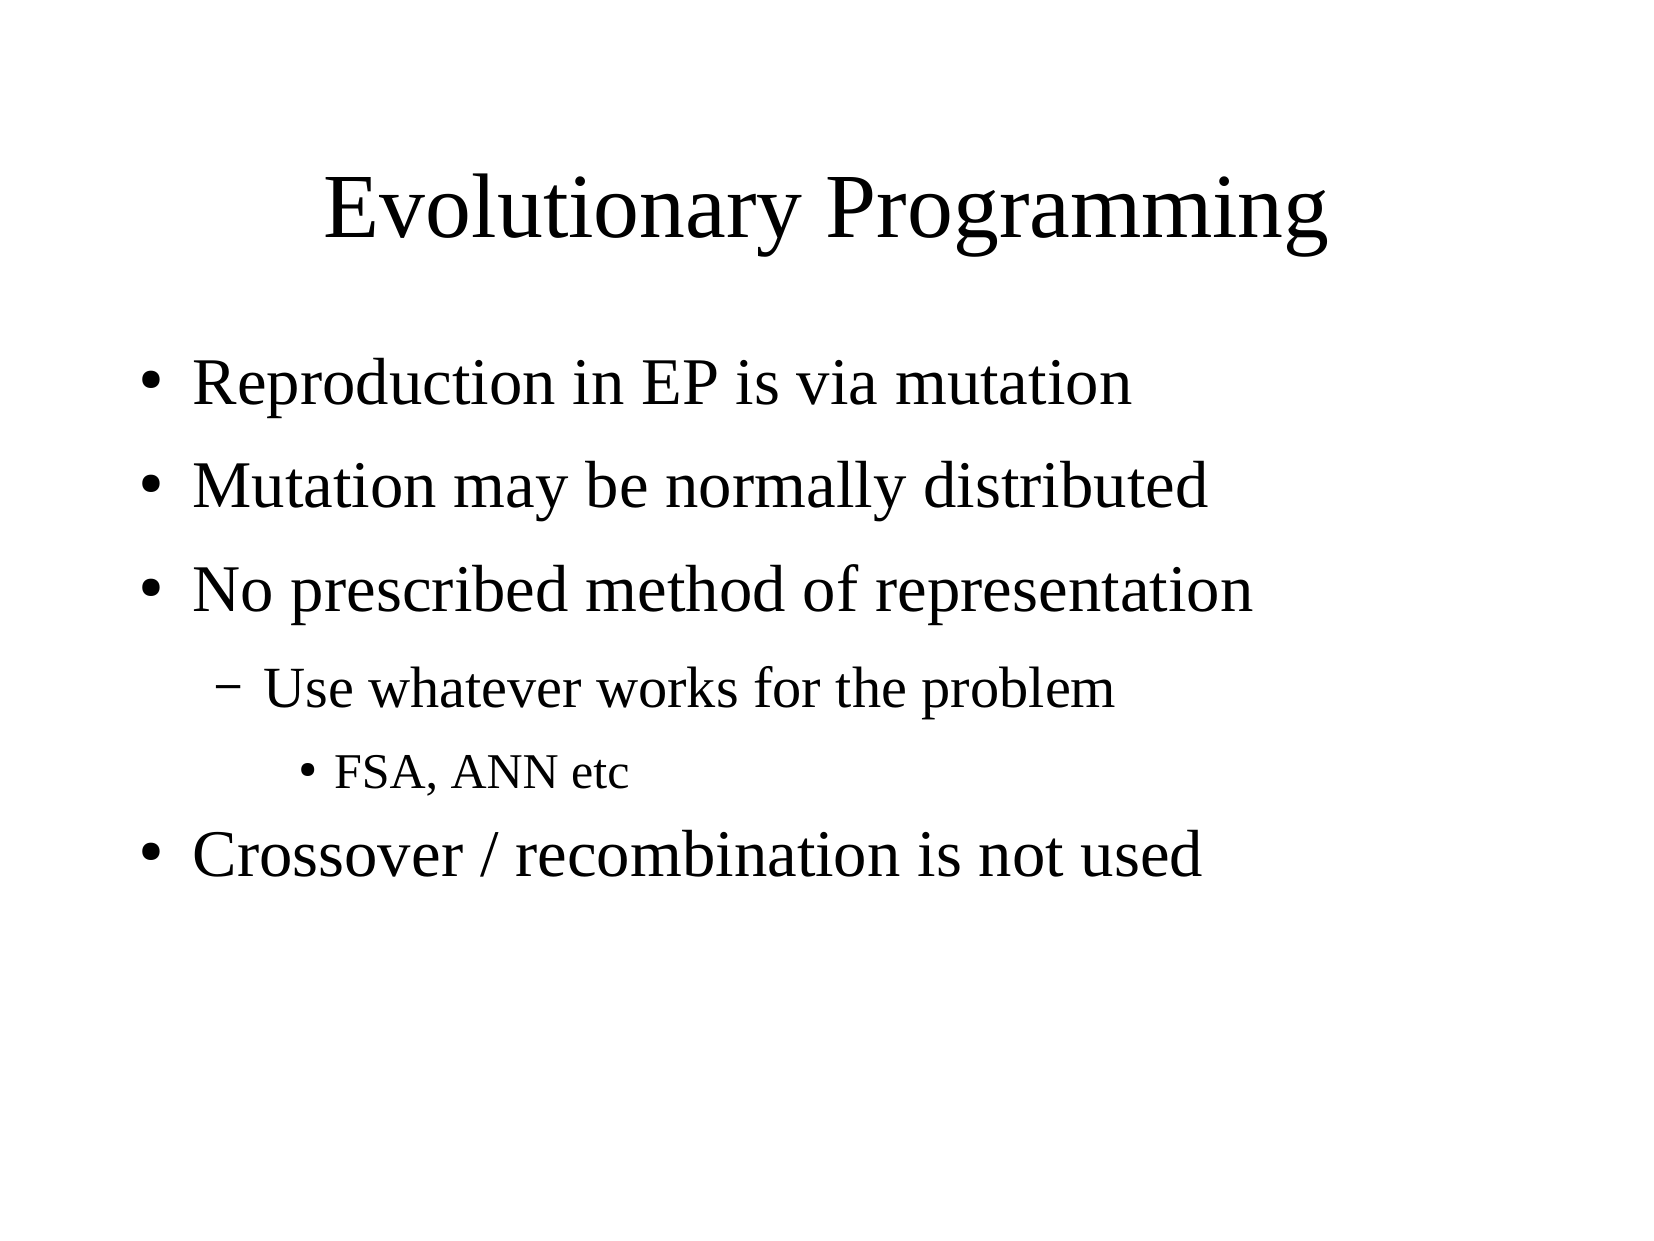

# Evolutionary Programming
Reproduction in EP is via mutation
Mutation may be normally distributed
No prescribed method of representation
Use whatever works for the problem
FSA, ANN etc
Crossover / recombination is not used